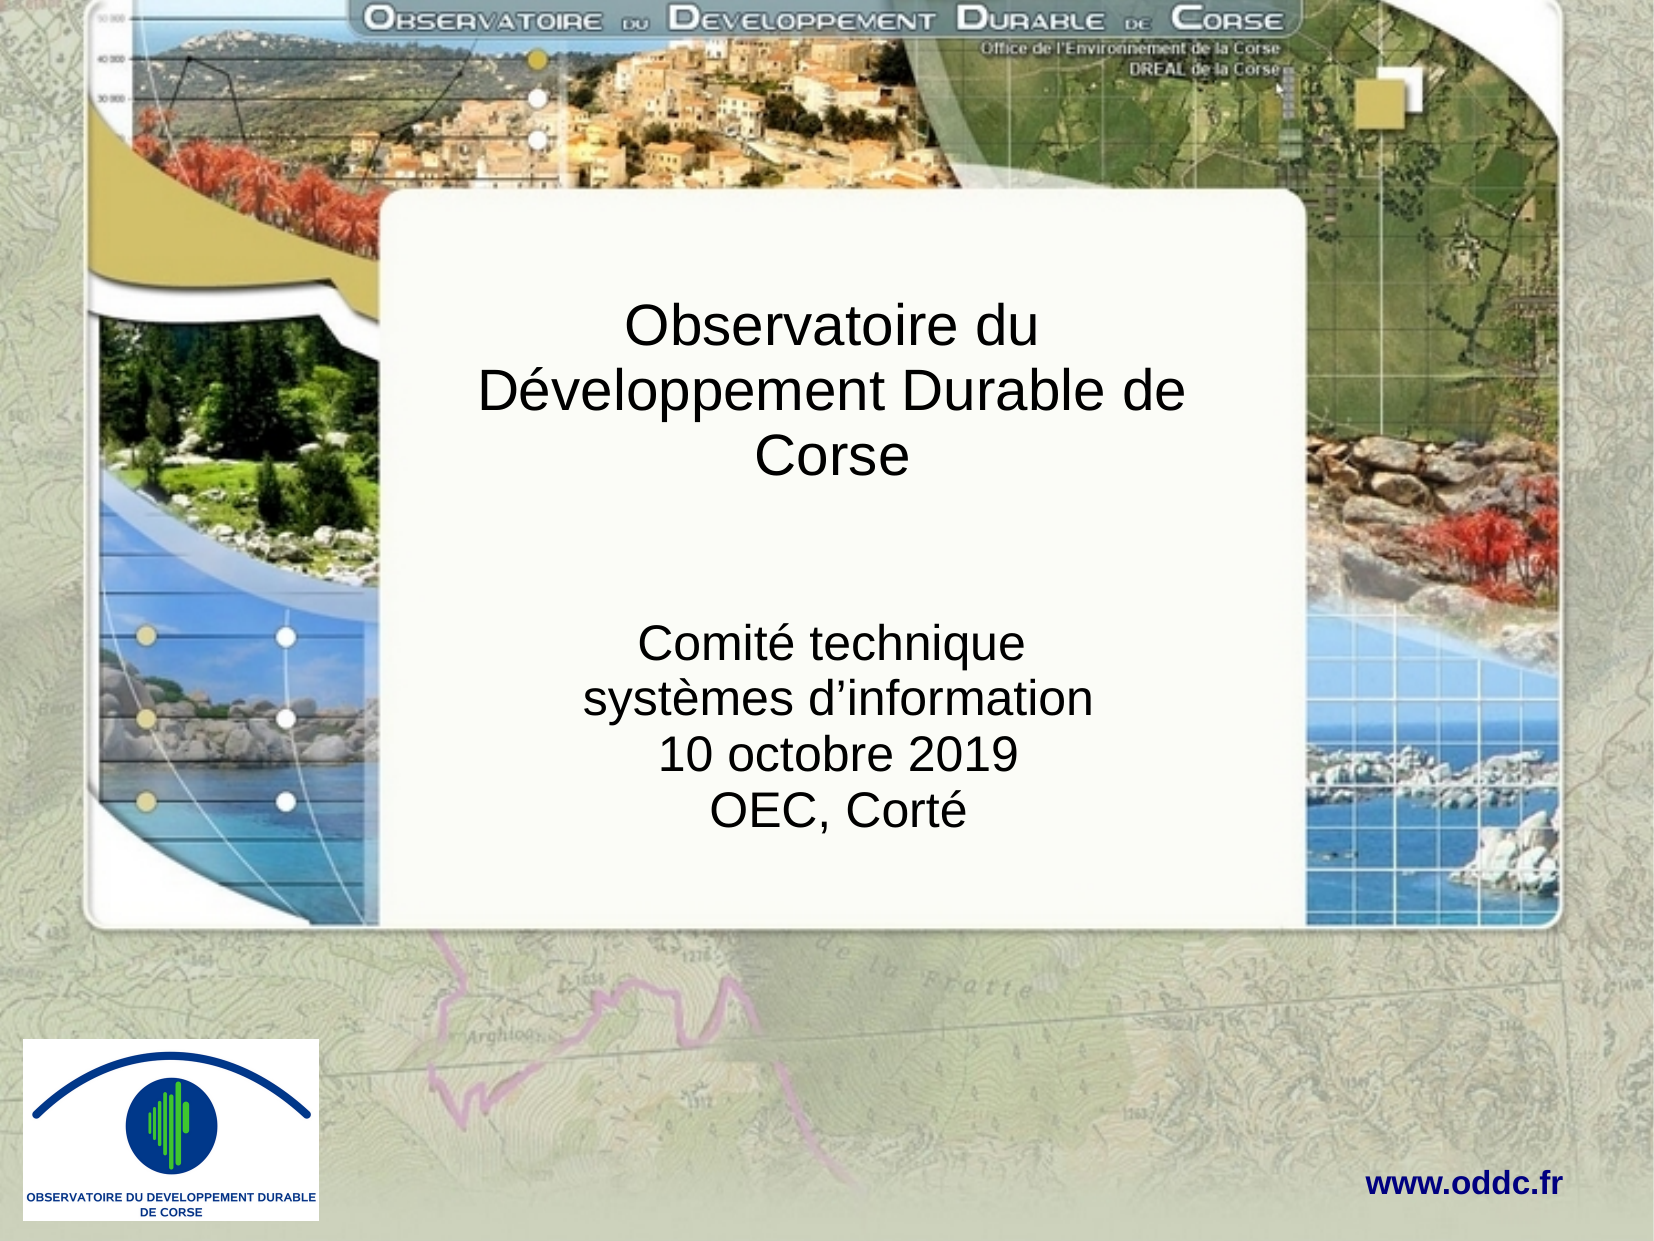

# Observatoire du Développement Durable de Corse
Comité technique
systèmes d’information
10 octobre 2019
OEC, Corté